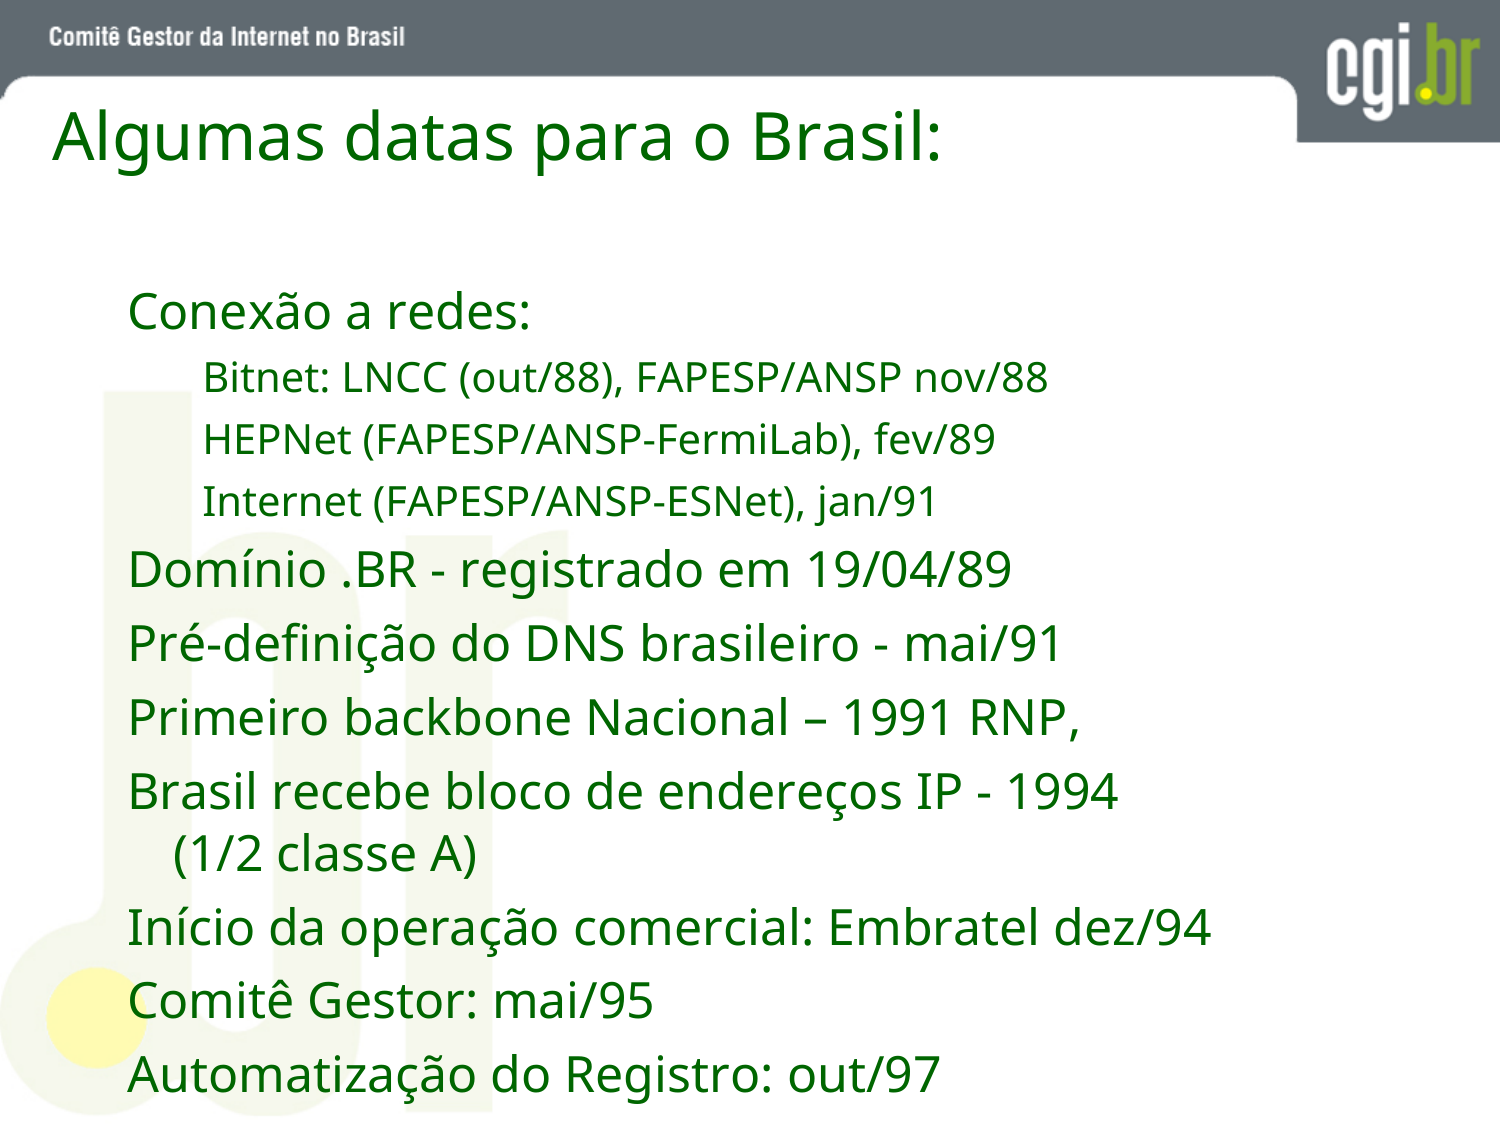

# Algumas datas para o Brasil:
Conexão a redes:
Bitnet: LNCC (out/88), FAPESP/ANSP nov/88
HEPNet (FAPESP/ANSP-FermiLab), fev/89
Internet (FAPESP/ANSP-ESNet), jan/91
Domínio .BR - registrado em 19/04/89
Pré-definição do DNS brasileiro - mai/91
Primeiro backbone Nacional – 1991 RNP,
Brasil recebe bloco de endereços IP - 1994
(1/2 classe A)
Início da operação comercial: Embratel dez/94
Comitê Gestor: mai/95
Automatização do Registro: out/97